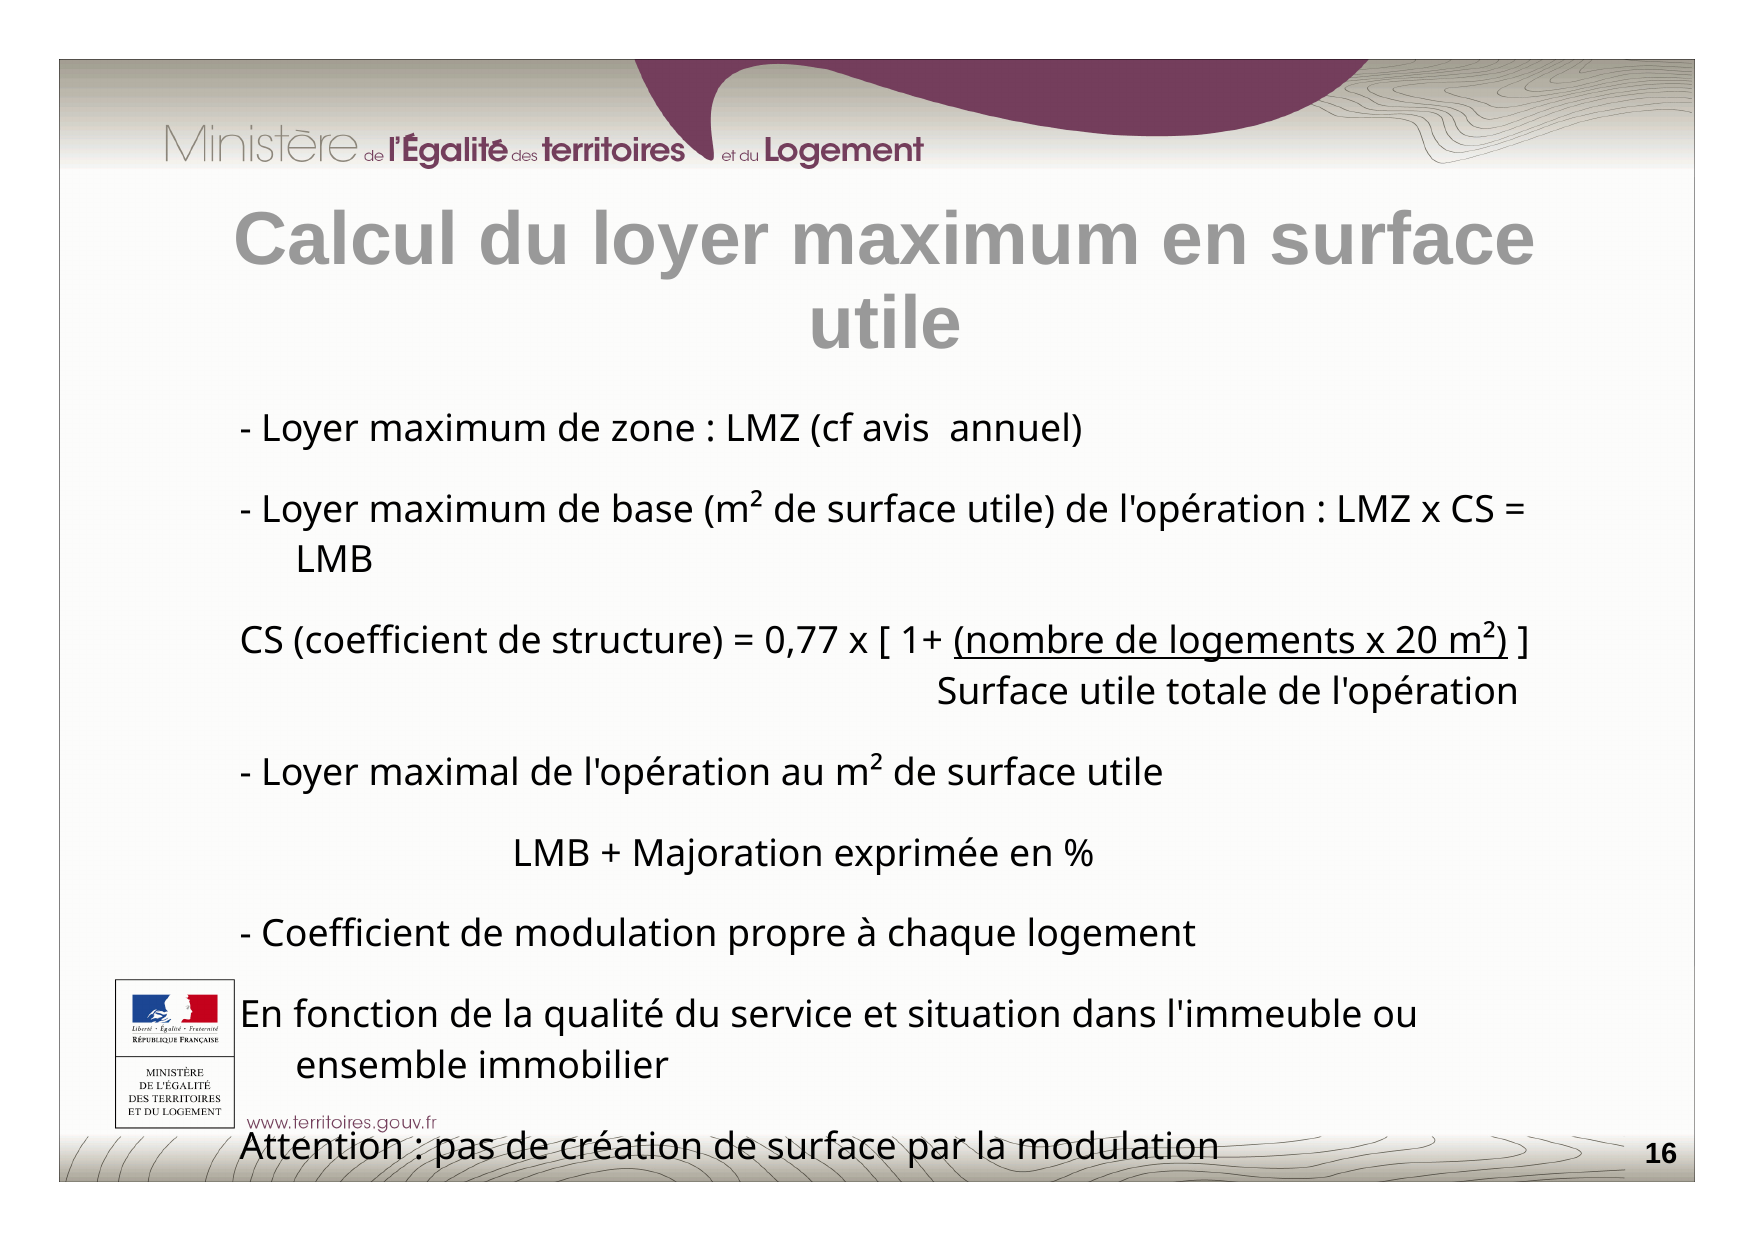

# Calcul du loyer maximum en surface utile
- Loyer maximum de zone : LMZ (cf avis annuel)
- Loyer maximum de base (m² de surface utile) de l'opération : LMZ x CS = LMB
CS (coefficient de structure) = 0,77 x [ 1+ (nombre de logements x 20 m²) ] Surface utile totale de l'opération
- Loyer maximal de l'opération au m² de surface utile
 LMB + Majoration exprimée en %
- Coefficient de modulation propre à chaque logement
En fonction de la qualité du service et situation dans l'immeuble ou ensemble immobilier
Attention : pas de création de surface par la modulation